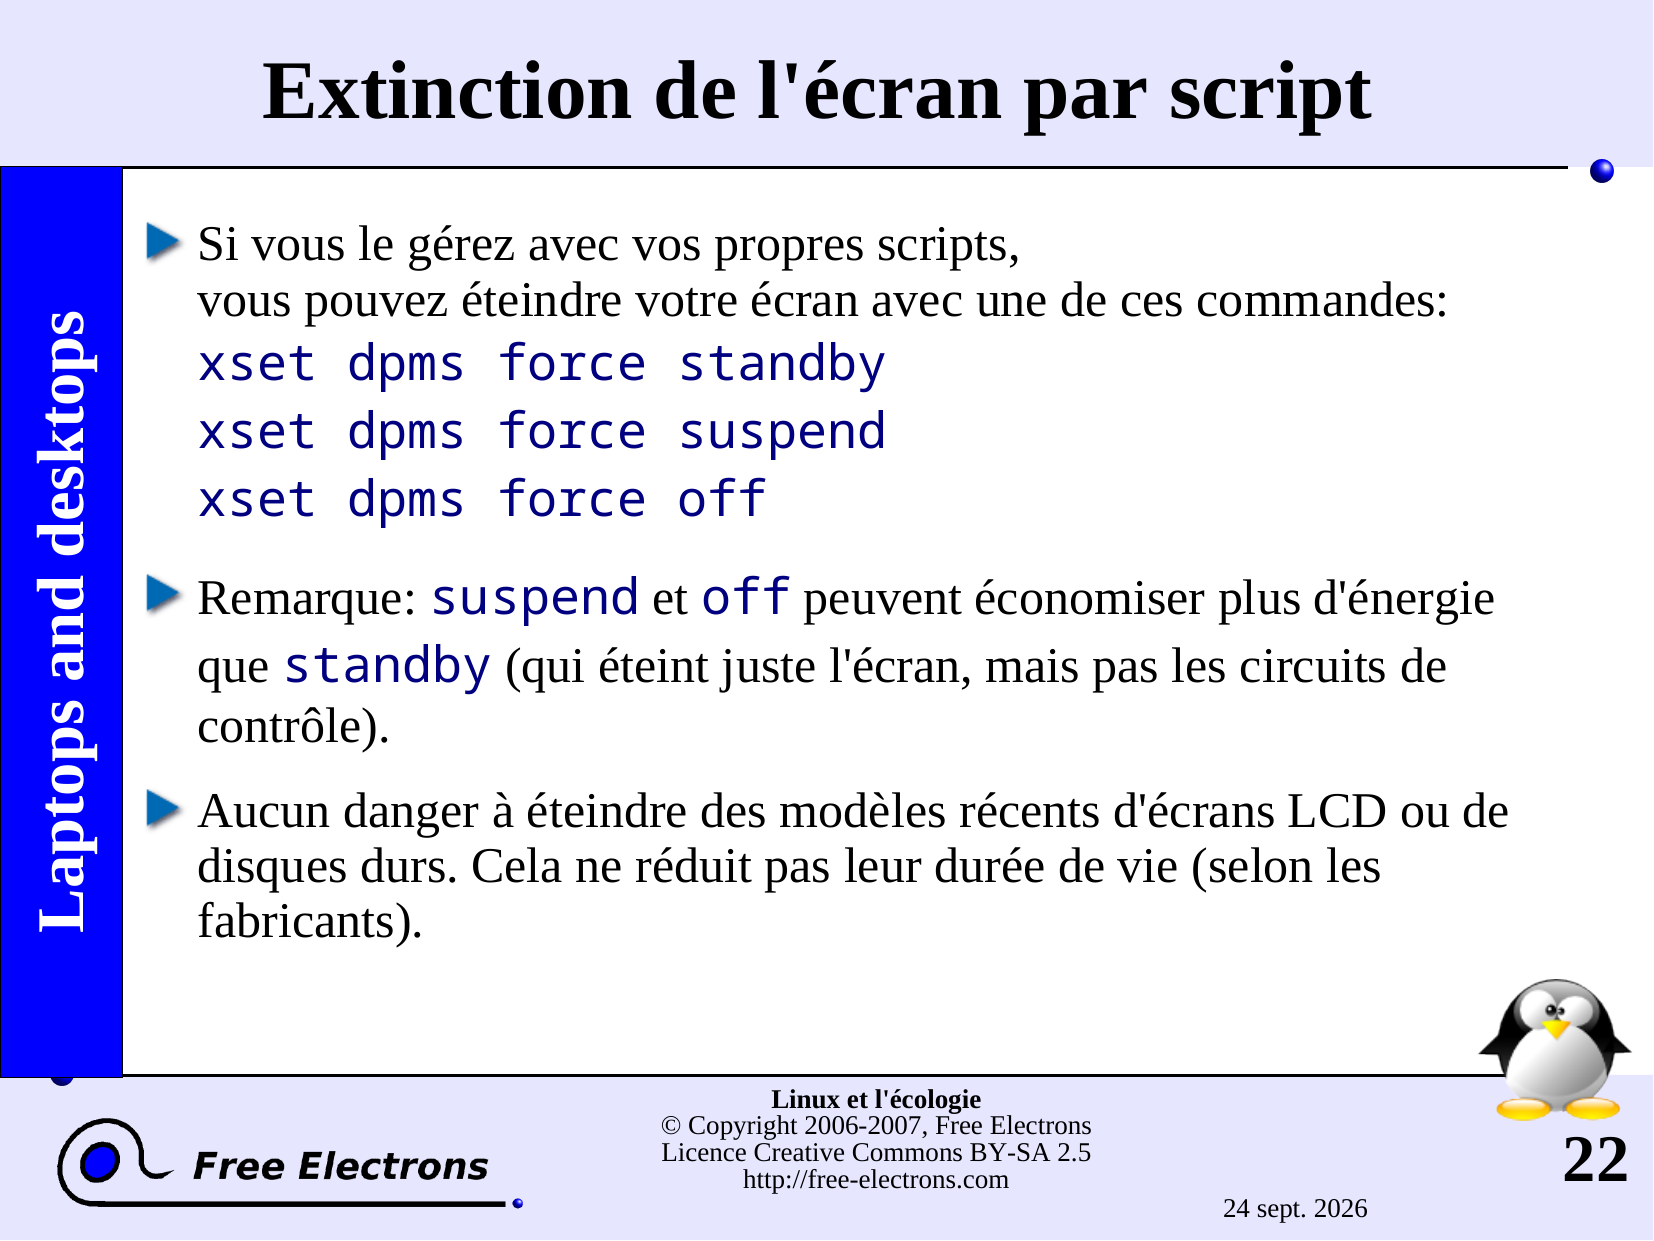

# Extinction de l'écran par script
Si vous le gérez avec vos propres scripts,
vous pouvez éteindre votre écran avec une de ces commandes:
xset dpms force standby
xset dpms force suspend
xset dpms force off
Remarque: suspend et off peuvent économiser plus d'énergie que standby (qui éteint juste l'écran, mais pas les circuits de contrôle).
Aucun danger à éteindre des modèles récents d'écrans LCD ou de disques durs. Cela ne réduit pas leur durée de vie (selon les fabricants).
Laptops and desktops